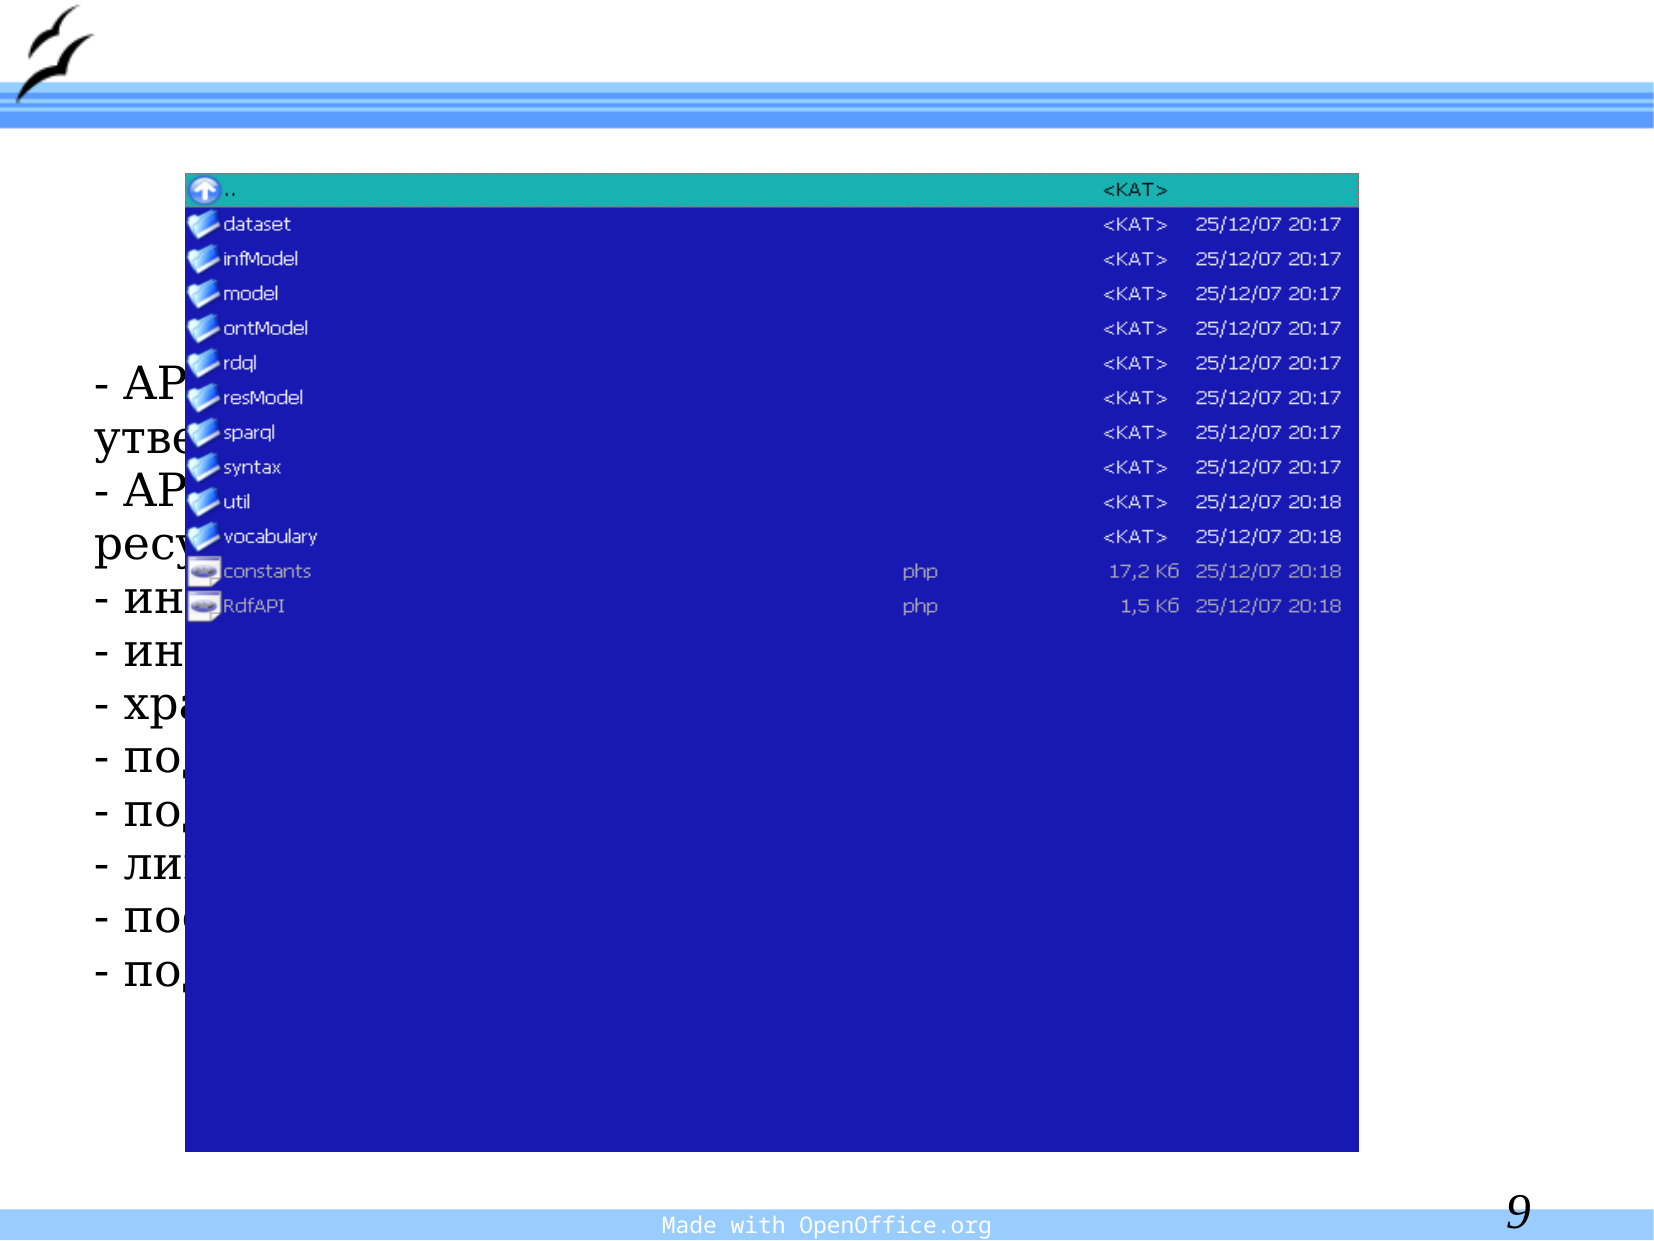

RDF API for PHP
# - API для работы с RDF графами, как множеством утверждений;
- API для работы с RDF графами, как множеством ресурсов;
- интегрированный RDF/XML парсер;
- интегрированный RDF/XML сериализатор;
- хранение моделей в памяти или БД;
- поддержку языка запросов SPARQL;
- поддержку общеизвестных схем метаданных.
- лицензия LGPL
- построено на ADODB
- поддерживается группой немецких учреждений